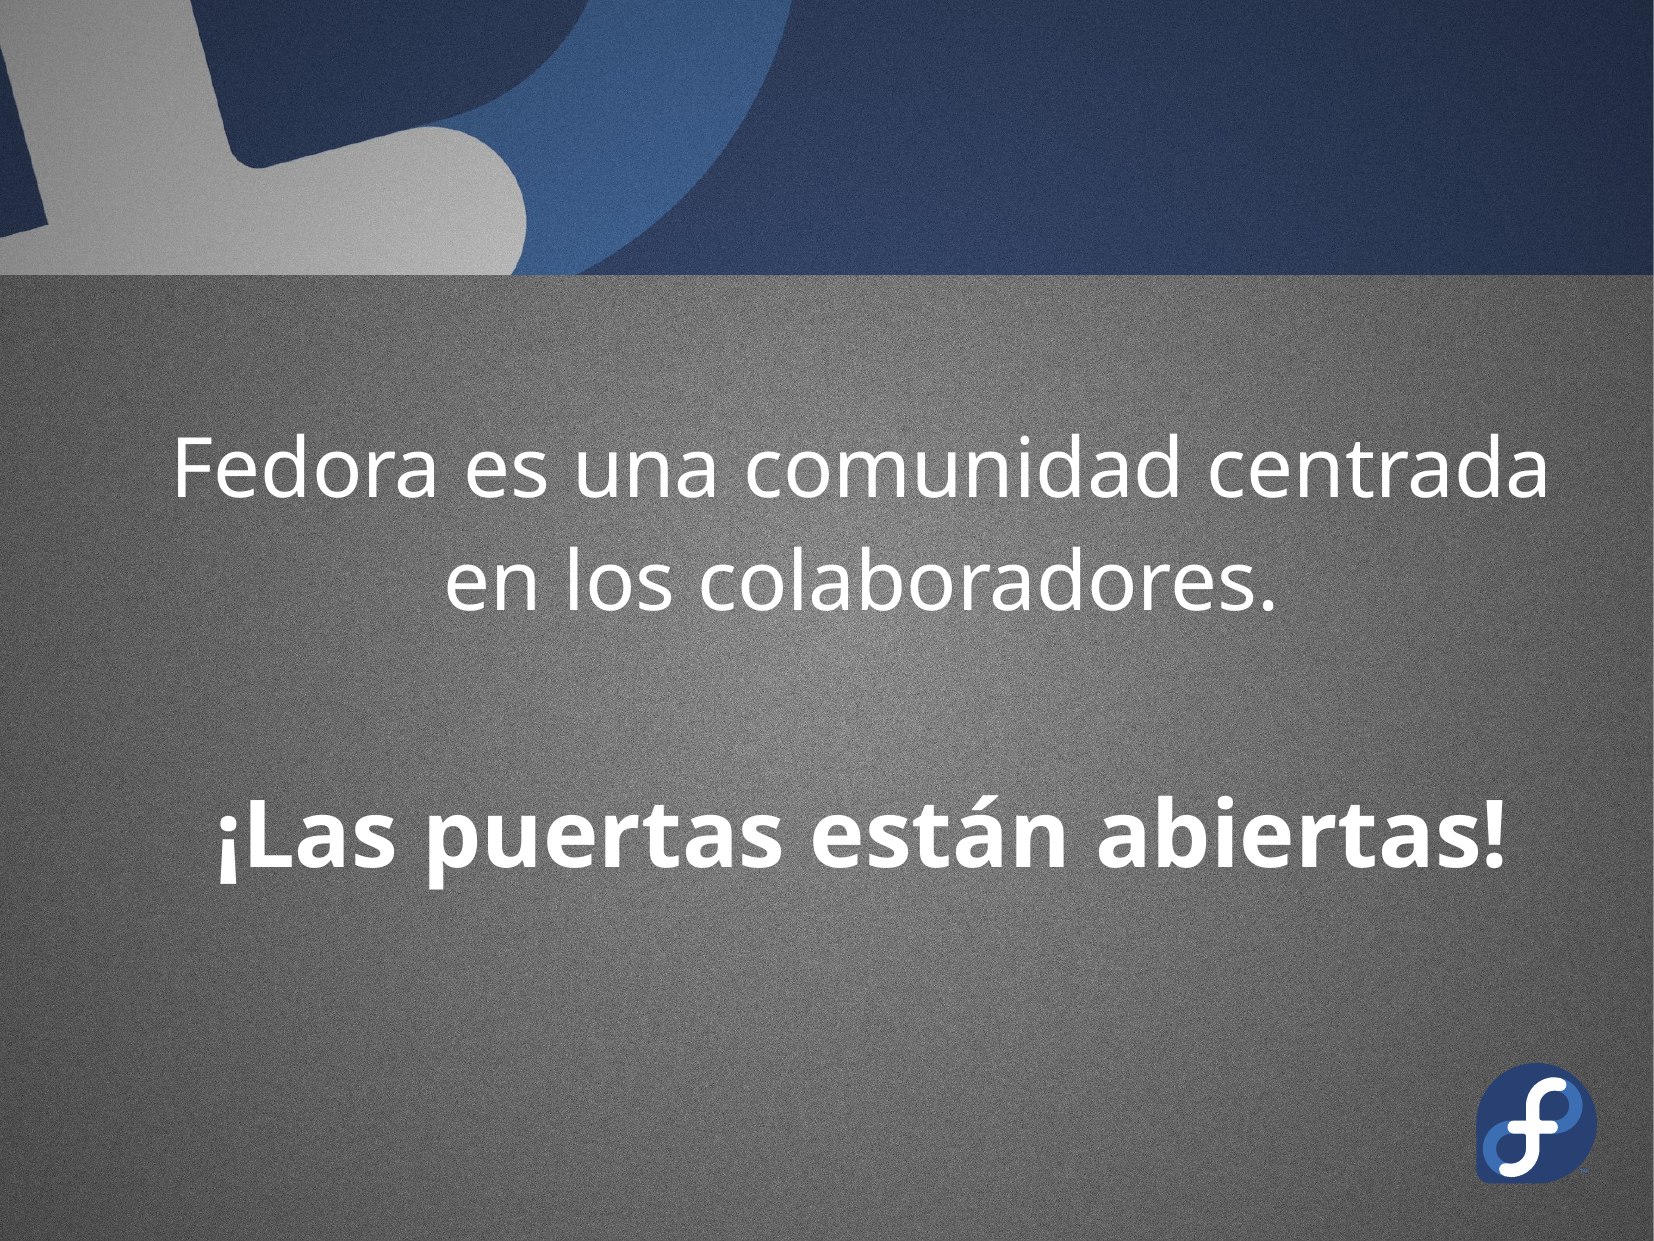

# Fedora es una comunidad centrada en los colaboradores.
¡Las puertas están abiertas!